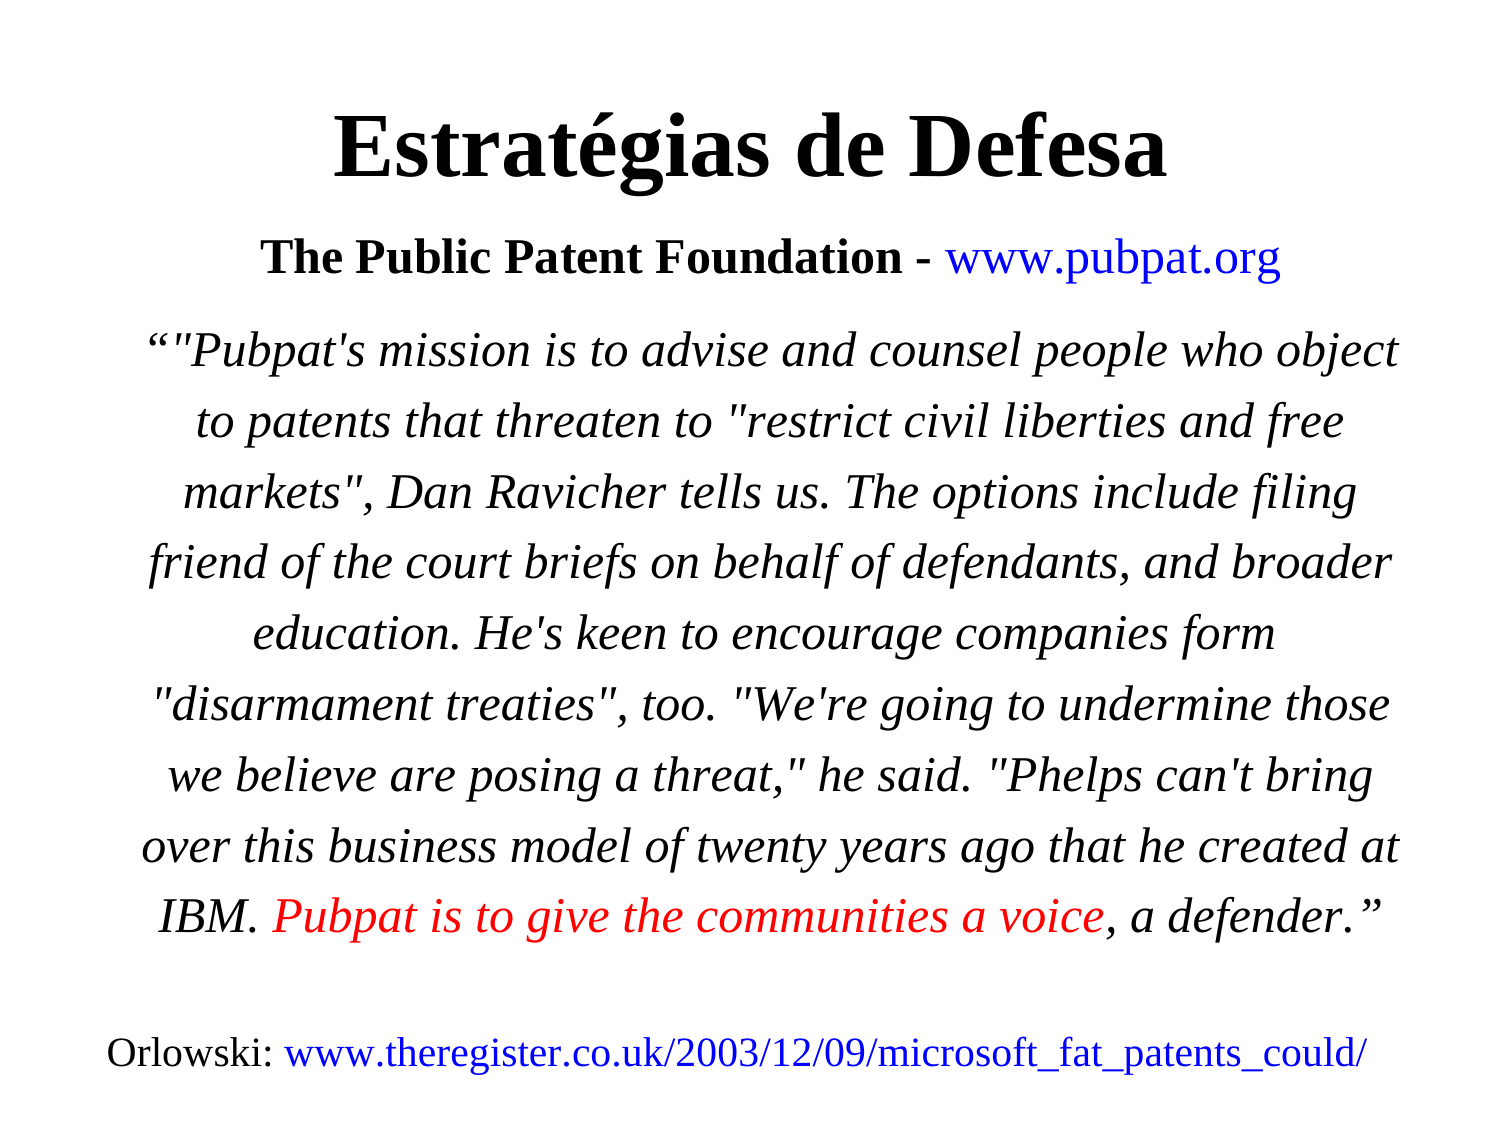

# Estratégias de Defesa
The Public Patent Foundation - www.pubpat.org
“"Pubpat's mission is to advise and counsel people who object to patents that threaten to "restrict civil liberties and free markets", Dan Ravicher tells us. The options include filing friend of the court briefs on behalf of defendants, and broader education. He's keen to encourage companies form "disarmament treaties", too. "We're going to undermine those we believe are posing a threat," he said. "Phelps can't bring over this business model of twenty years ago that he created at IBM. Pubpat is to give the communities a voice, a defender.”
Orlowski: www.theregister.co.uk/2003/12/09/microsoft_fat_patents_could/